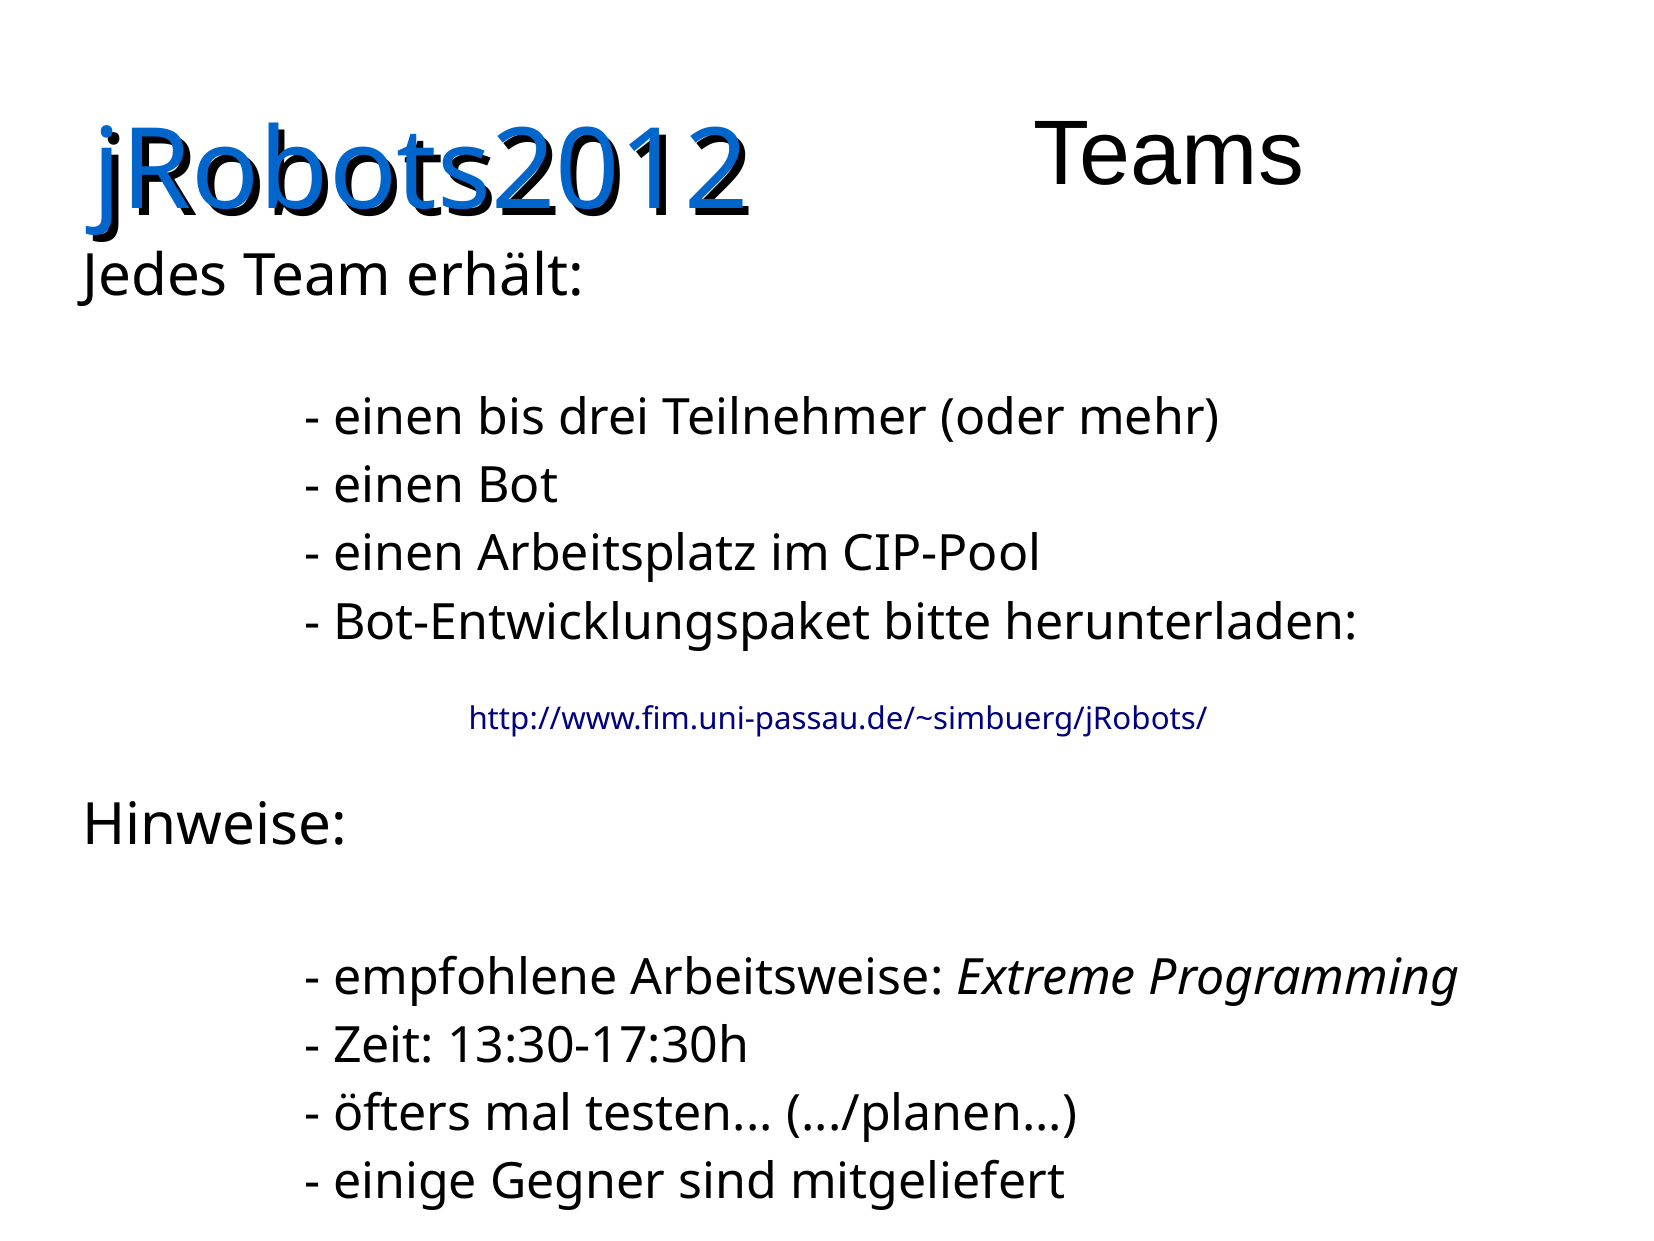

# Teams
Jedes Team erhält:
			- einen bis drei Teilnehmer (oder mehr)
			- einen Bot
			- einen Arbeitsplatz im CIP-Pool
			- Bot-Entwicklungspaket bitte herunterladen:
http://www.fim.uni-passau.de/~simbuerg/jRobots/
Hinweise:
			- empfohlene Arbeitsweise: Extreme Programming
			- Zeit: 13:30-17:30h
			- öfters mal testen... (.../planen...)
			- einige Gegner sind mitgeliefert